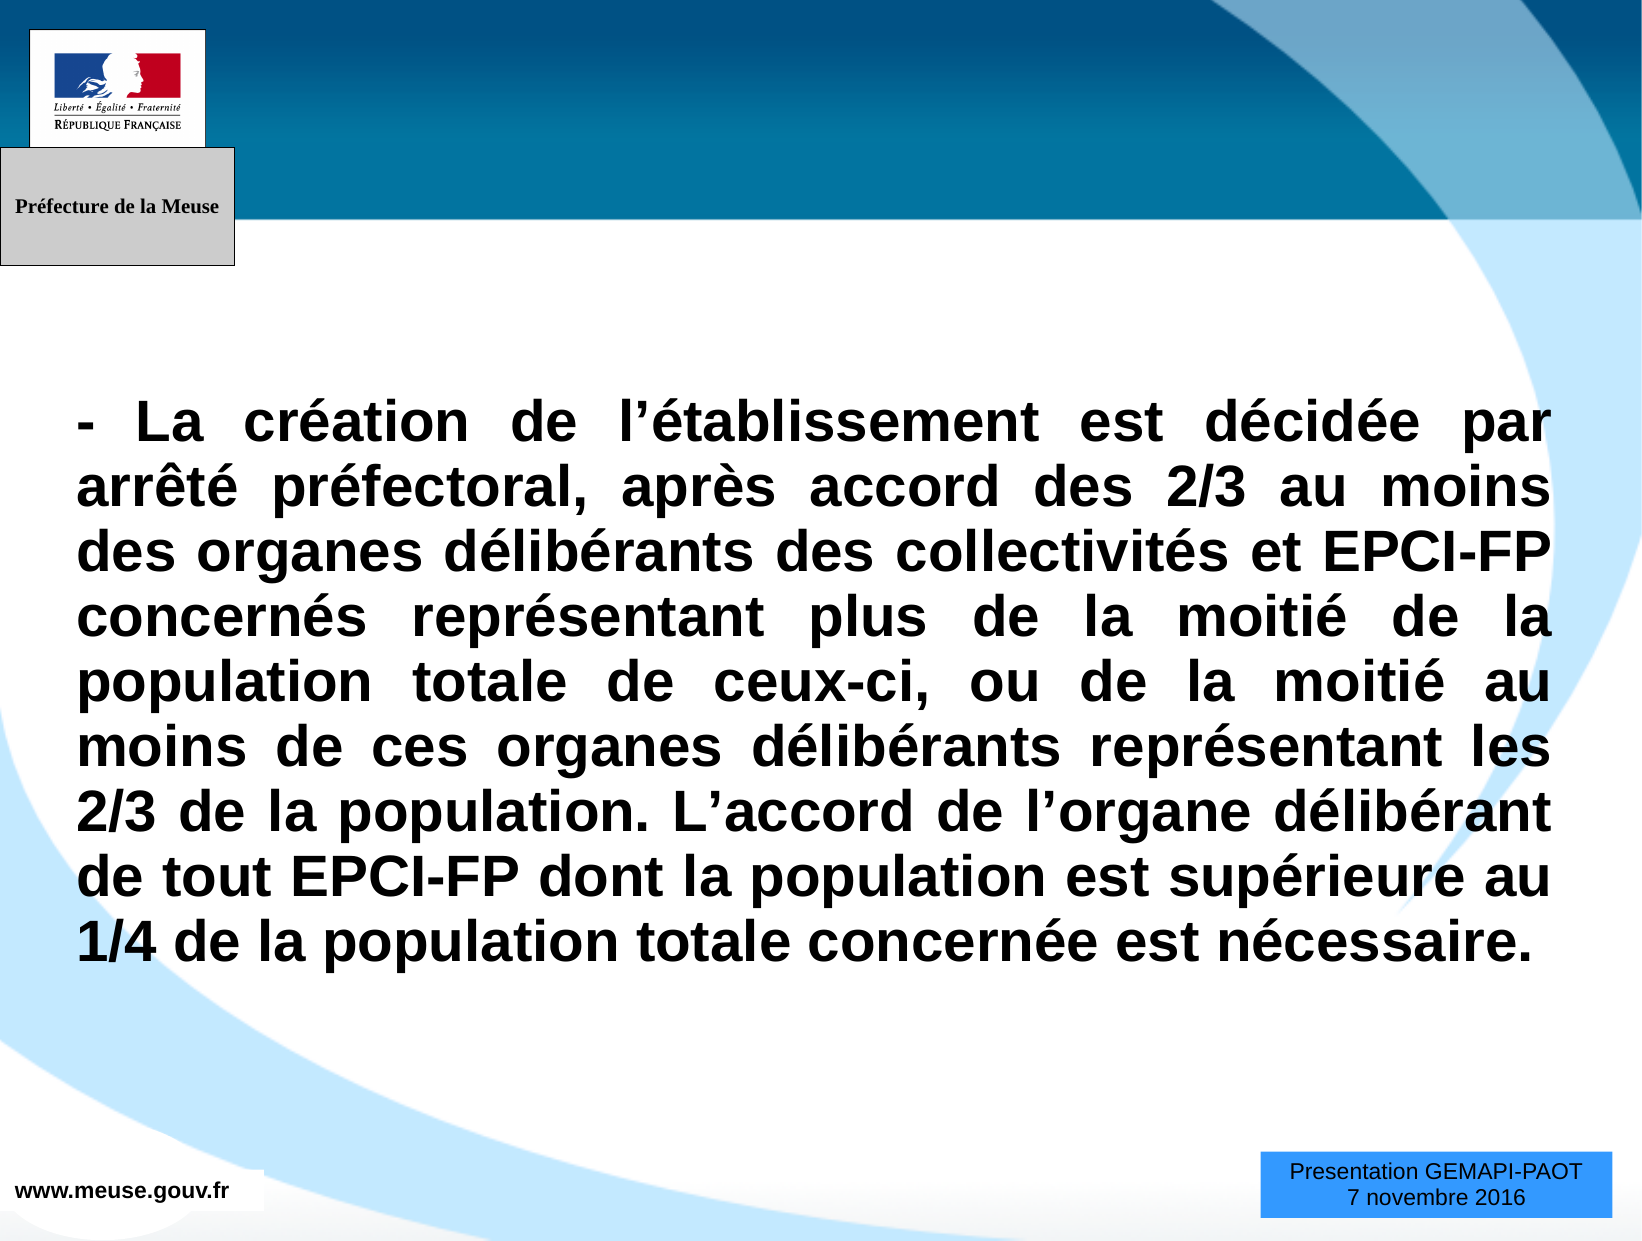

# - La création de l’établissement est décidée par arrêté préfectoral, après accord des 2/3 au moins des organes délibérants des collectivités et EPCI-FP concernés représentant plus de la moitié de la population totale de ceux-ci, ou de la moitié au moins de ces organes délibérants représentant les 2/3 de la population. L’accord de l’organe délibérant de tout EPCI-FP dont la population est supérieure au 1/4 de la population totale concernée est nécessaire.